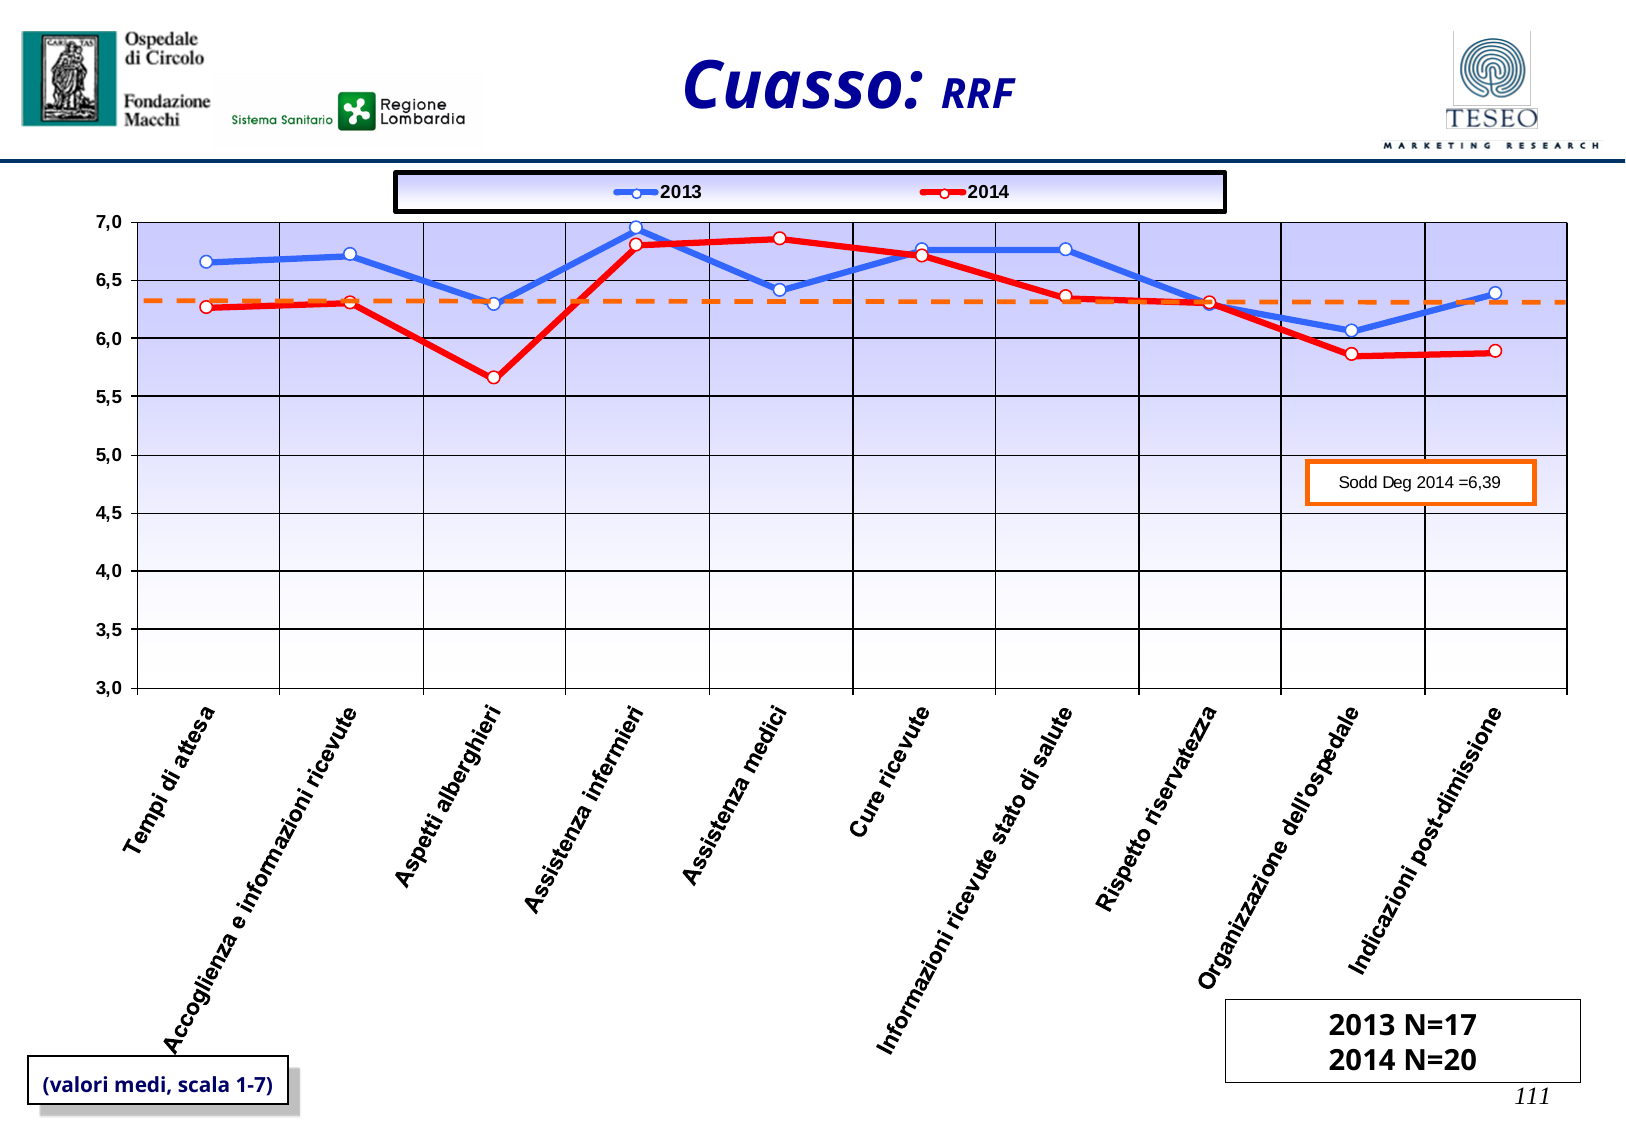

Cuasso: RRF
2013 N=17
2014 N=20
(valori medi, scala 1-7)